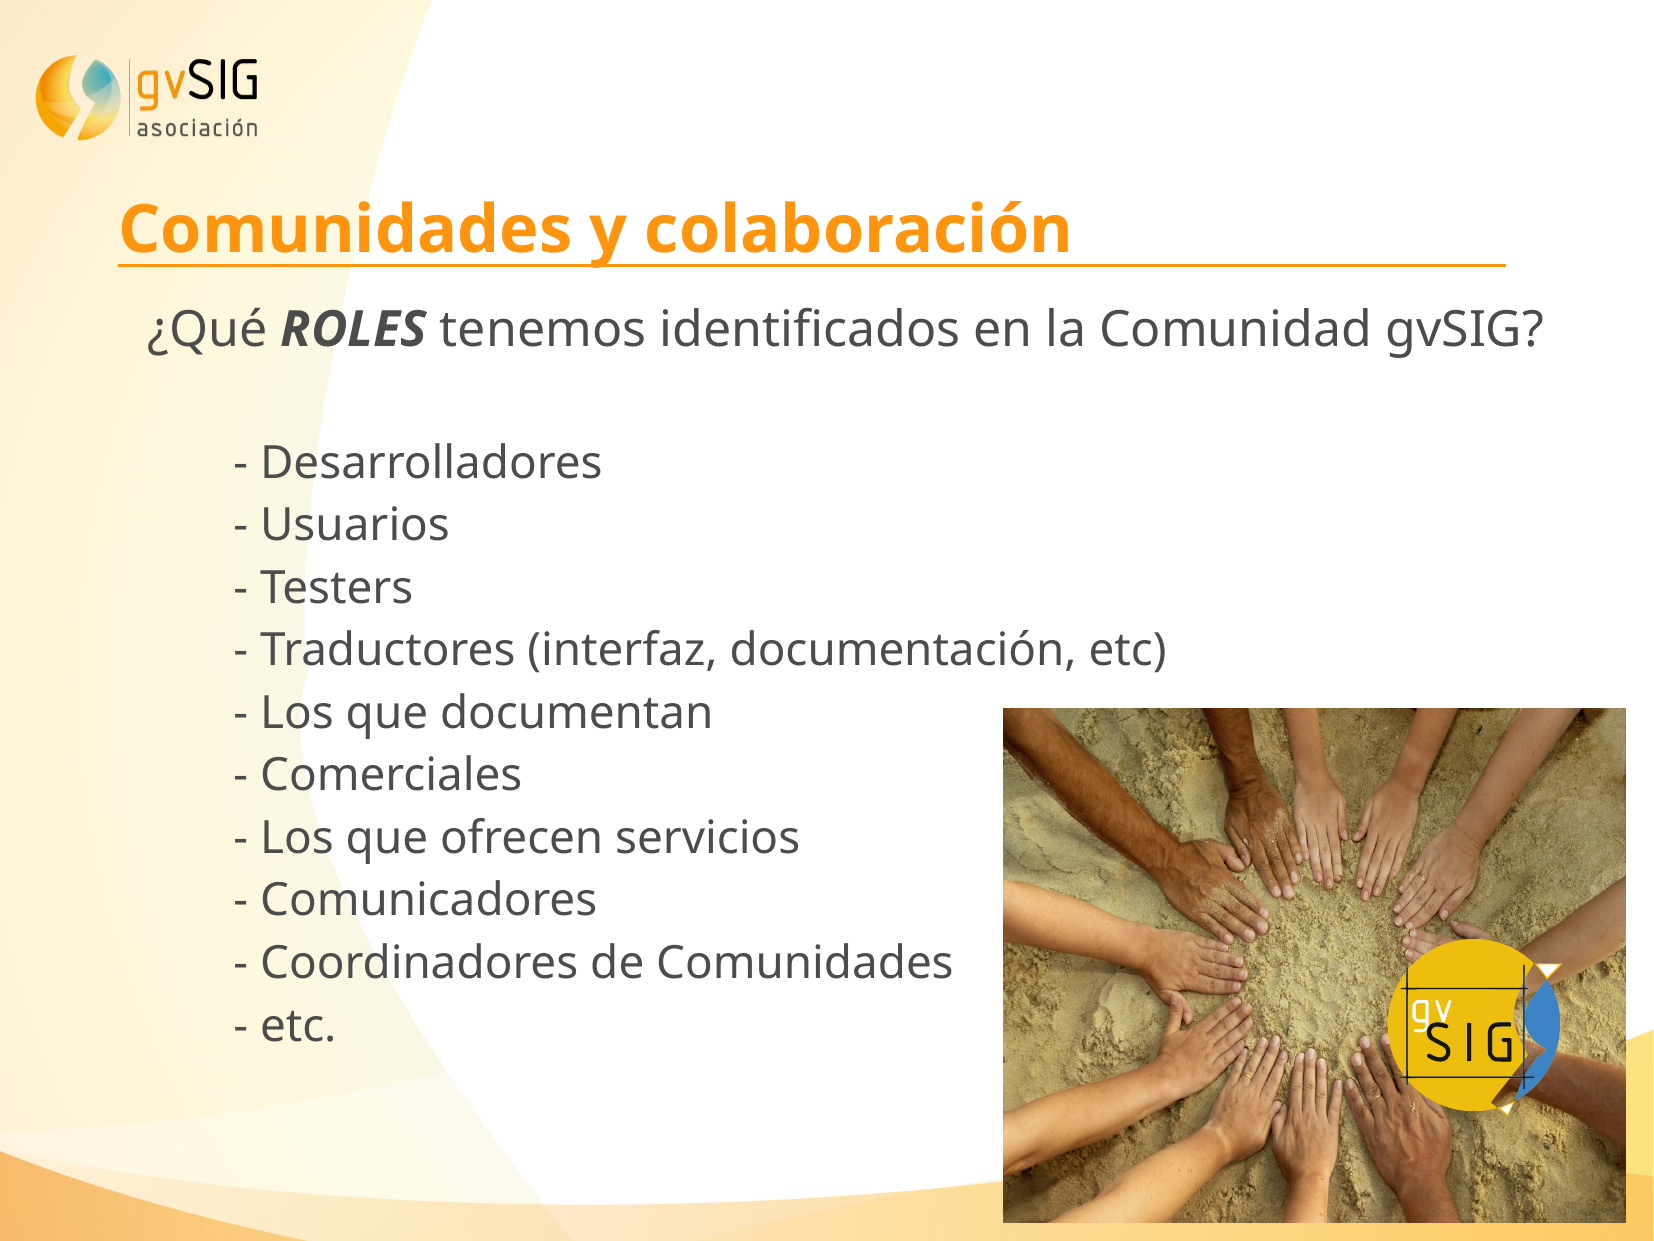

Comunidades y colaboración
# ¿Qué ROLES tenemos identificados en la Comunidad gvSIG? - Desarrolladores - Usuarios - Testers - Traductores (interfaz, documentación, etc) - Los que documentan - Comerciales - Los que ofrecen servicios - Comunicadores - Coordinadores de Comunidades - etc.